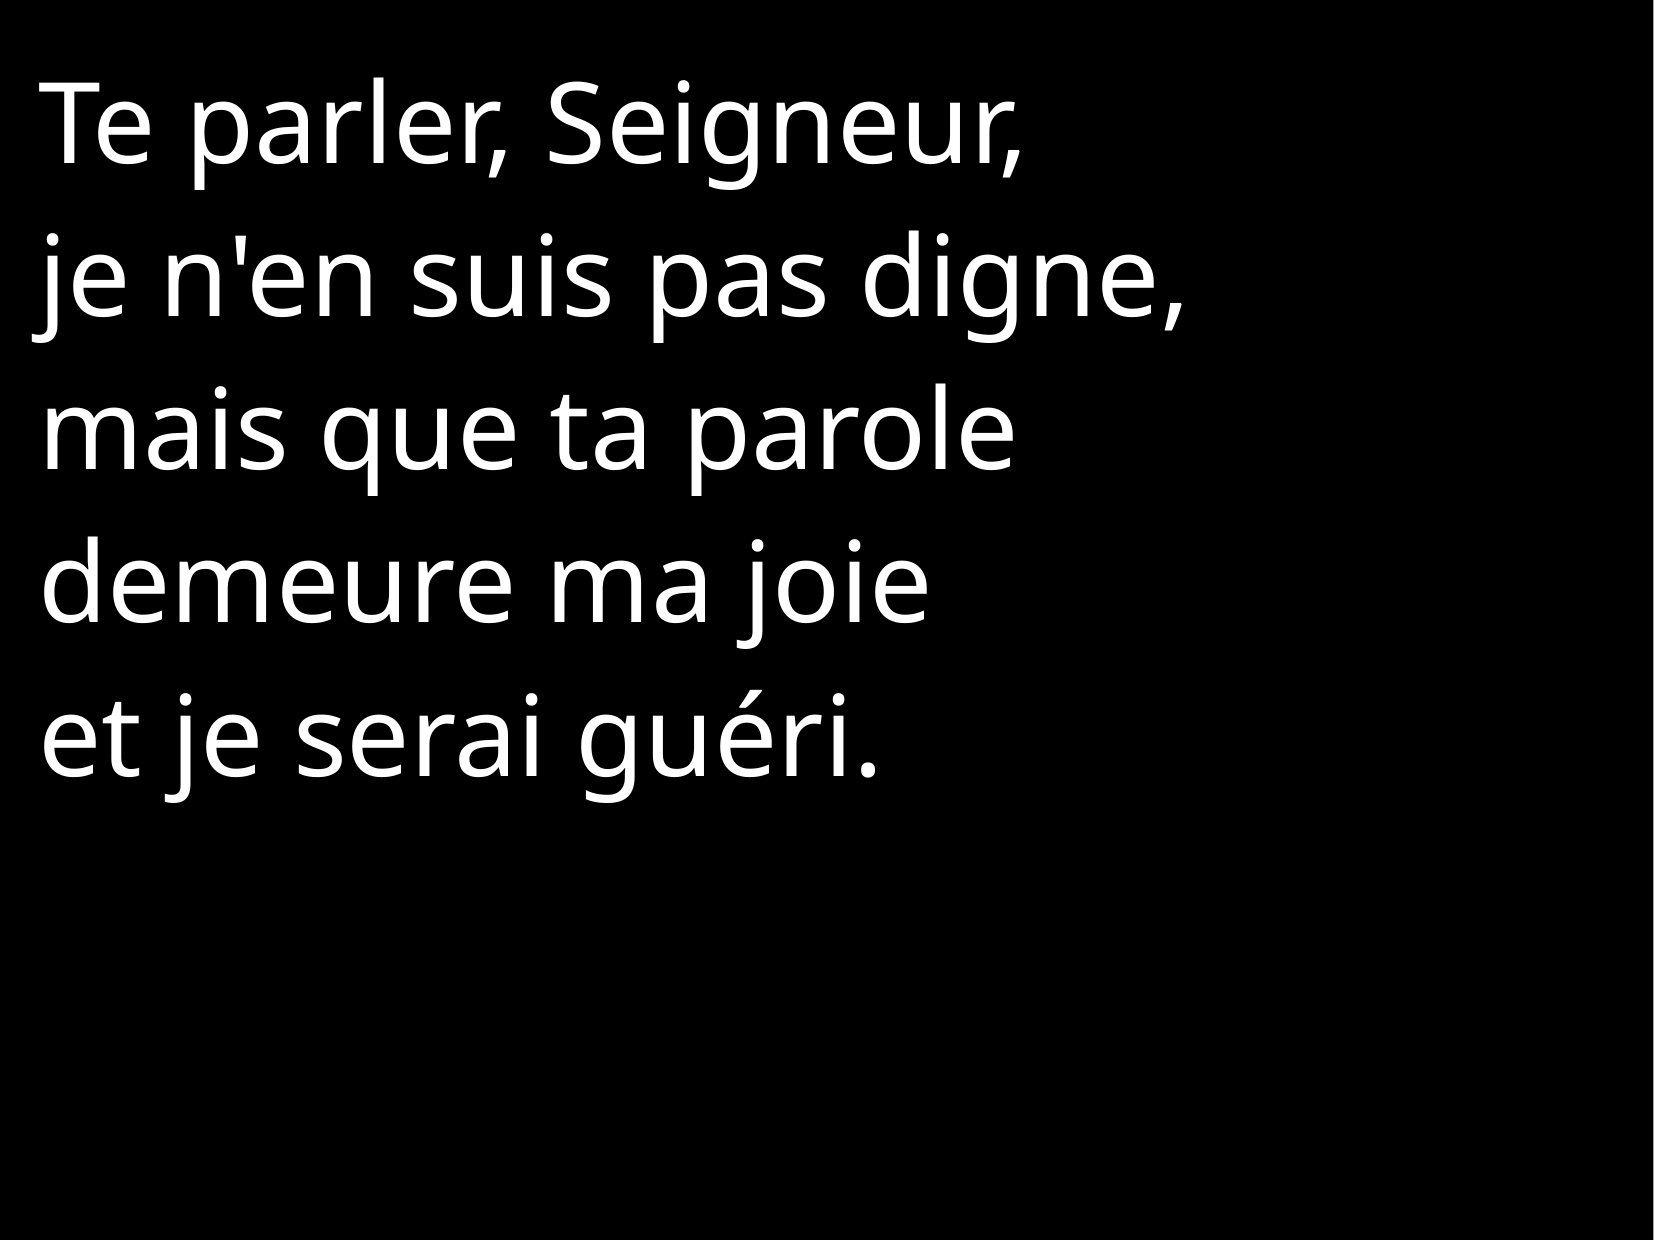

Te parler, Seigneur,
je n'en suis pas digne,
mais que ta parole
demeure ma joie
et je serai guéri.